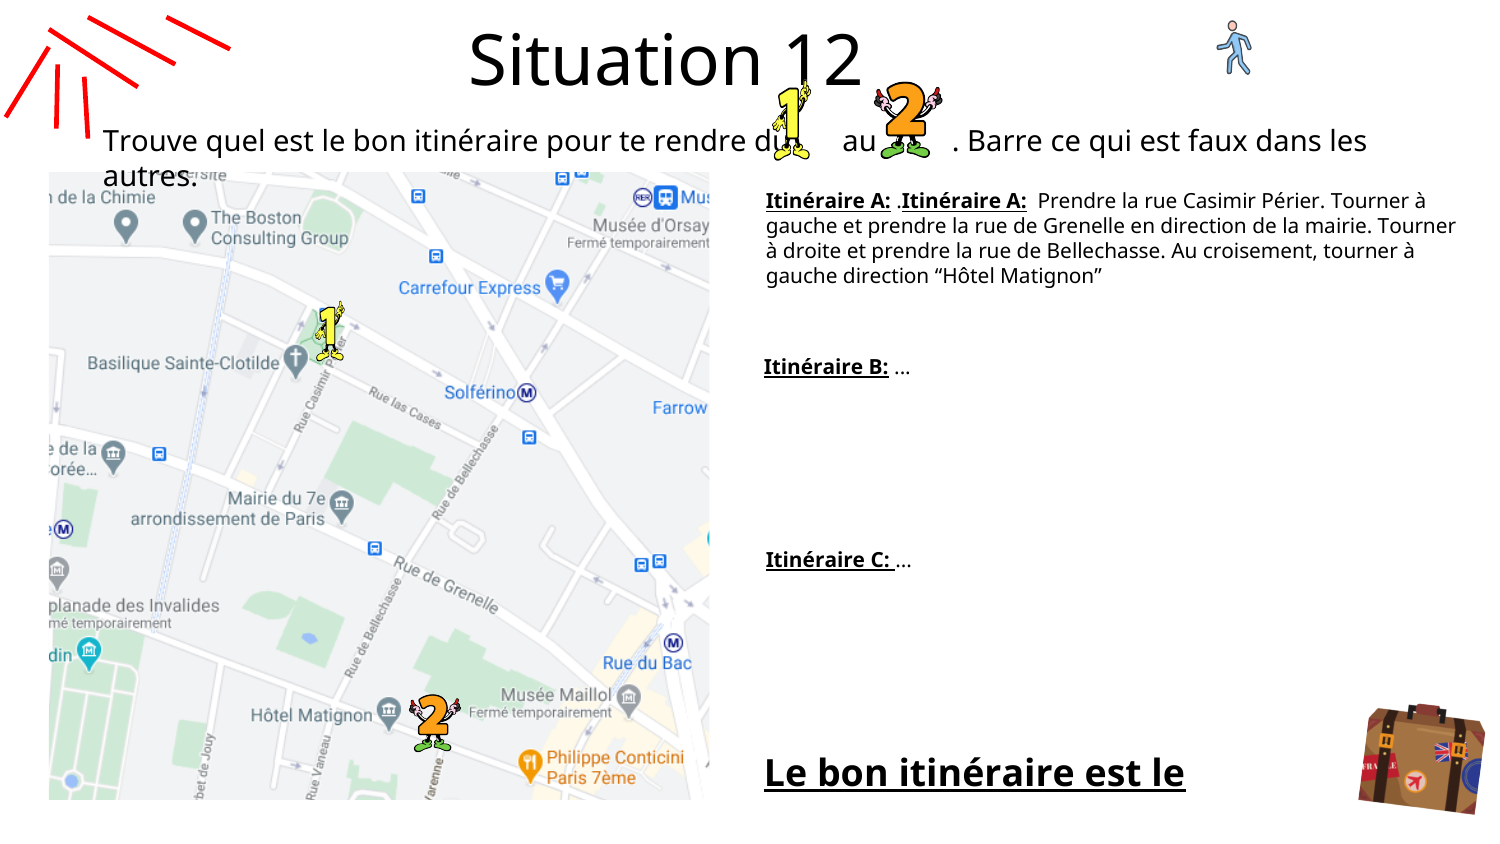

Situation 12
Trouve quel est le bon itinéraire pour te rendre du au . Barre ce qui est faux dans les autres.
Itinéraire A: .Itinéraire A: Prendre la rue Casimir Périer. Tourner à gauche et prendre la rue de Grenelle en direction de la mairie. Tourner à droite et prendre la rue de Bellechasse. Au croisement, tourner à gauche direction “Hôtel Matignon”
Itinéraire B: ...
Itinéraire C: ...
Le bon itinéraire est le